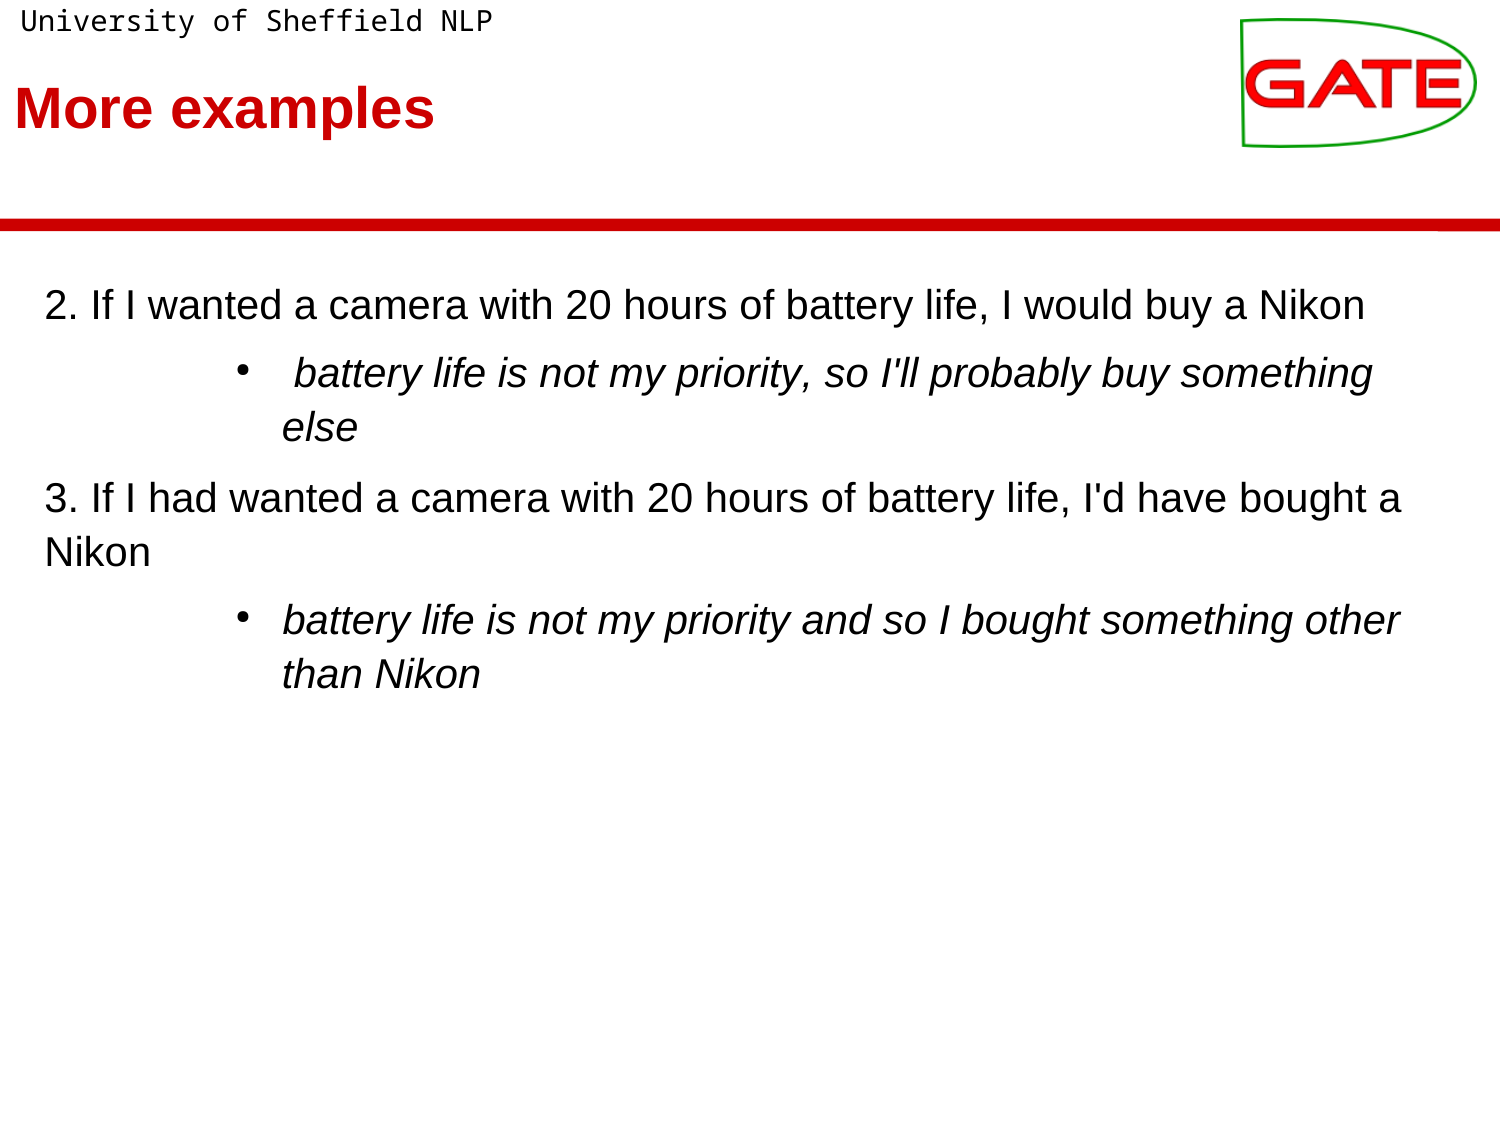

# More examples
 If I wanted a camera with 20 hours of battery life, I would buy a Nikon
 battery life is not my priority, so I'll probably buy something else
3. If I had wanted a camera with 20 hours of battery life, I'd have bought a Nikon
battery life is not my priority and so I bought something other than Nikon